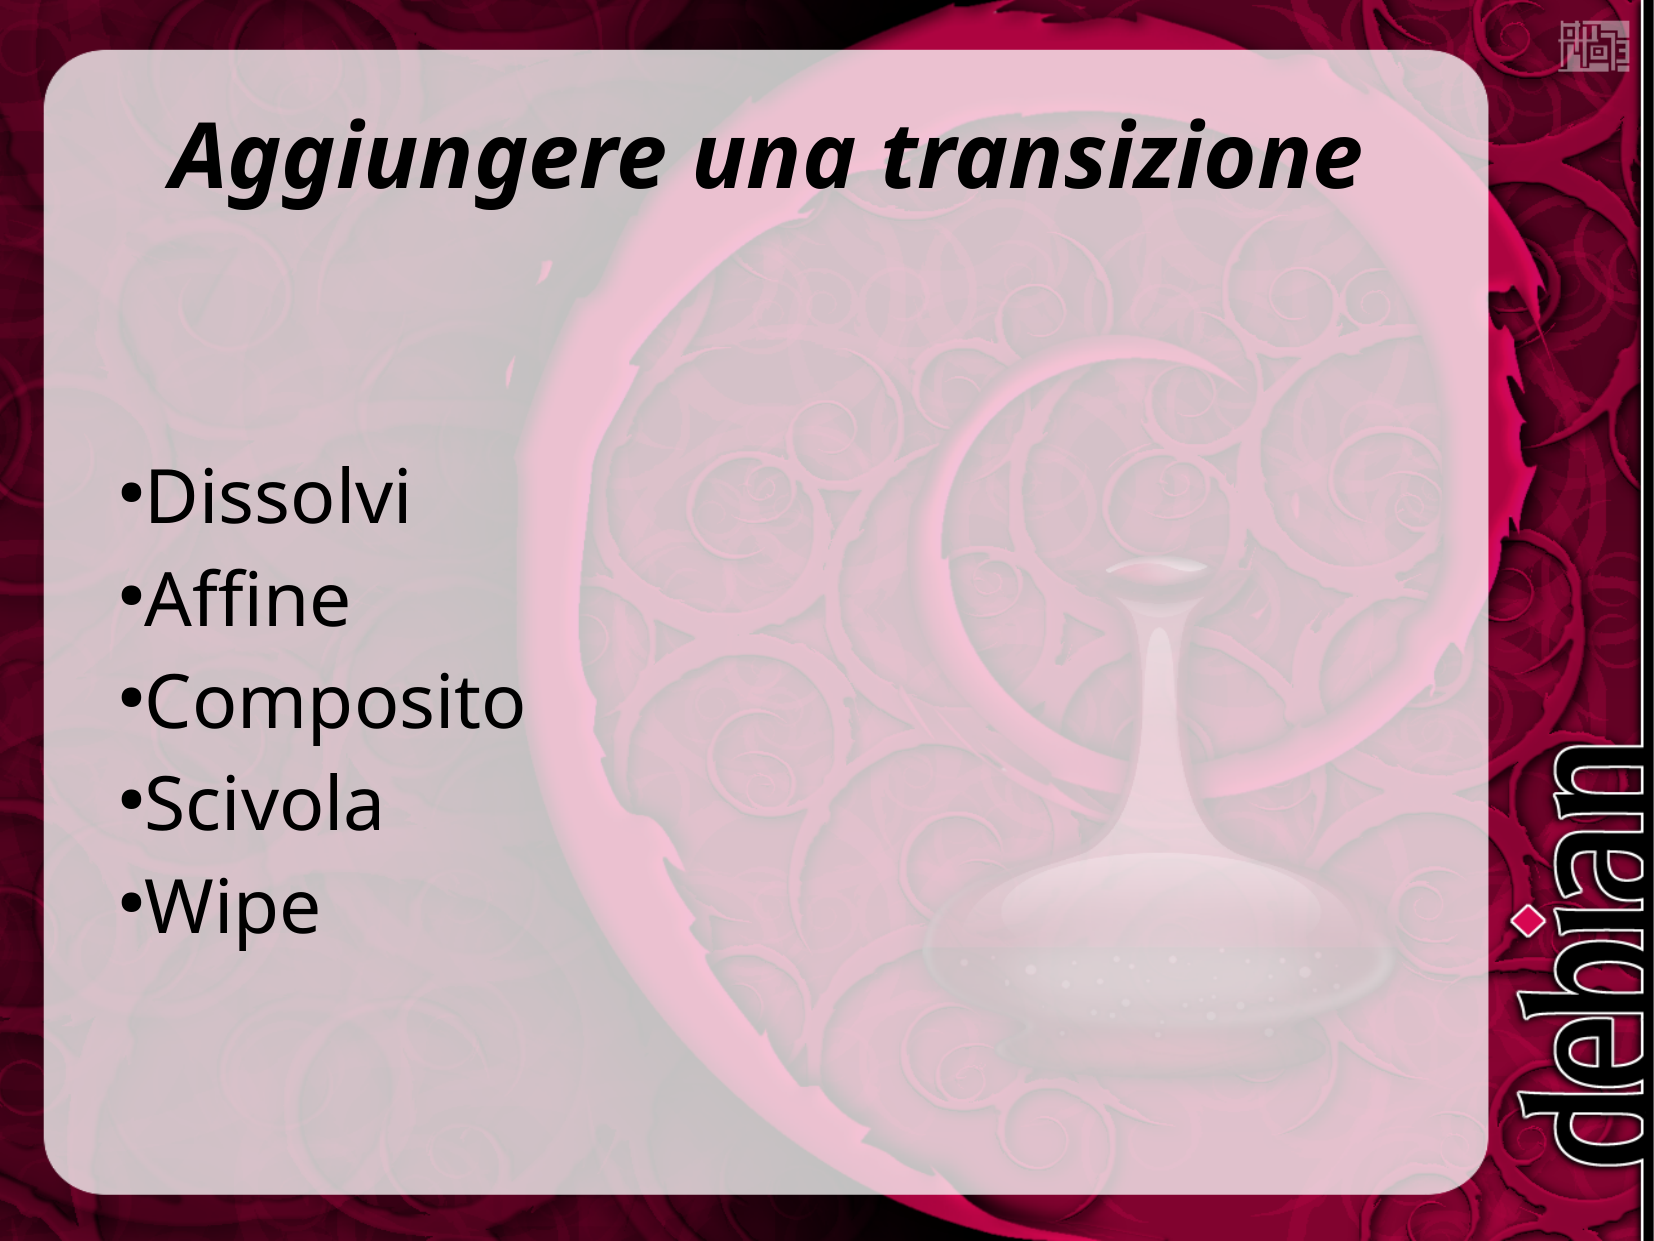

# Aggiungere una transizione
Dissolvi
Affine
Composito
Scivola
Wipe